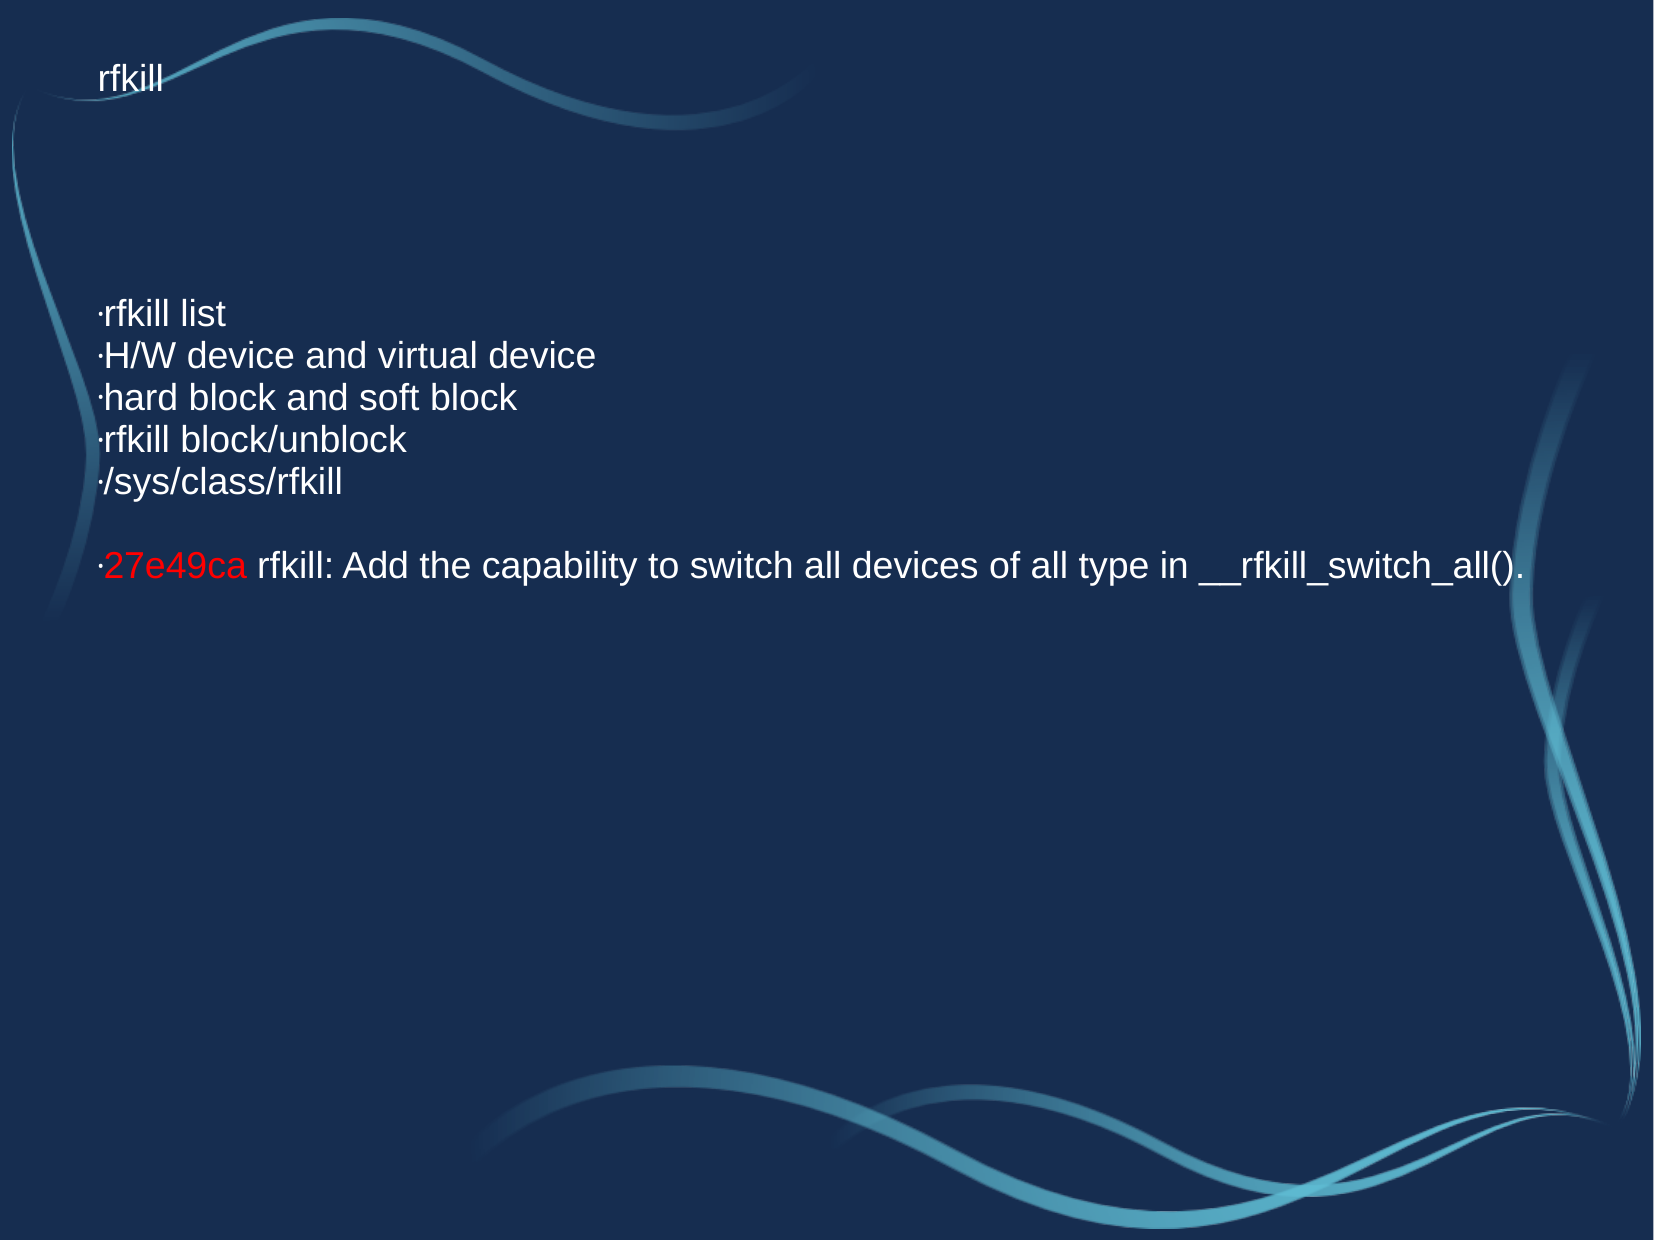

rfkill
rfkill list
H/W device and virtual device
hard block and soft block
rfkill block/unblock
/sys/class/rfkill
27e49ca rfkill: Add the capability to switch all devices of all type in __rfkill_switch_all().